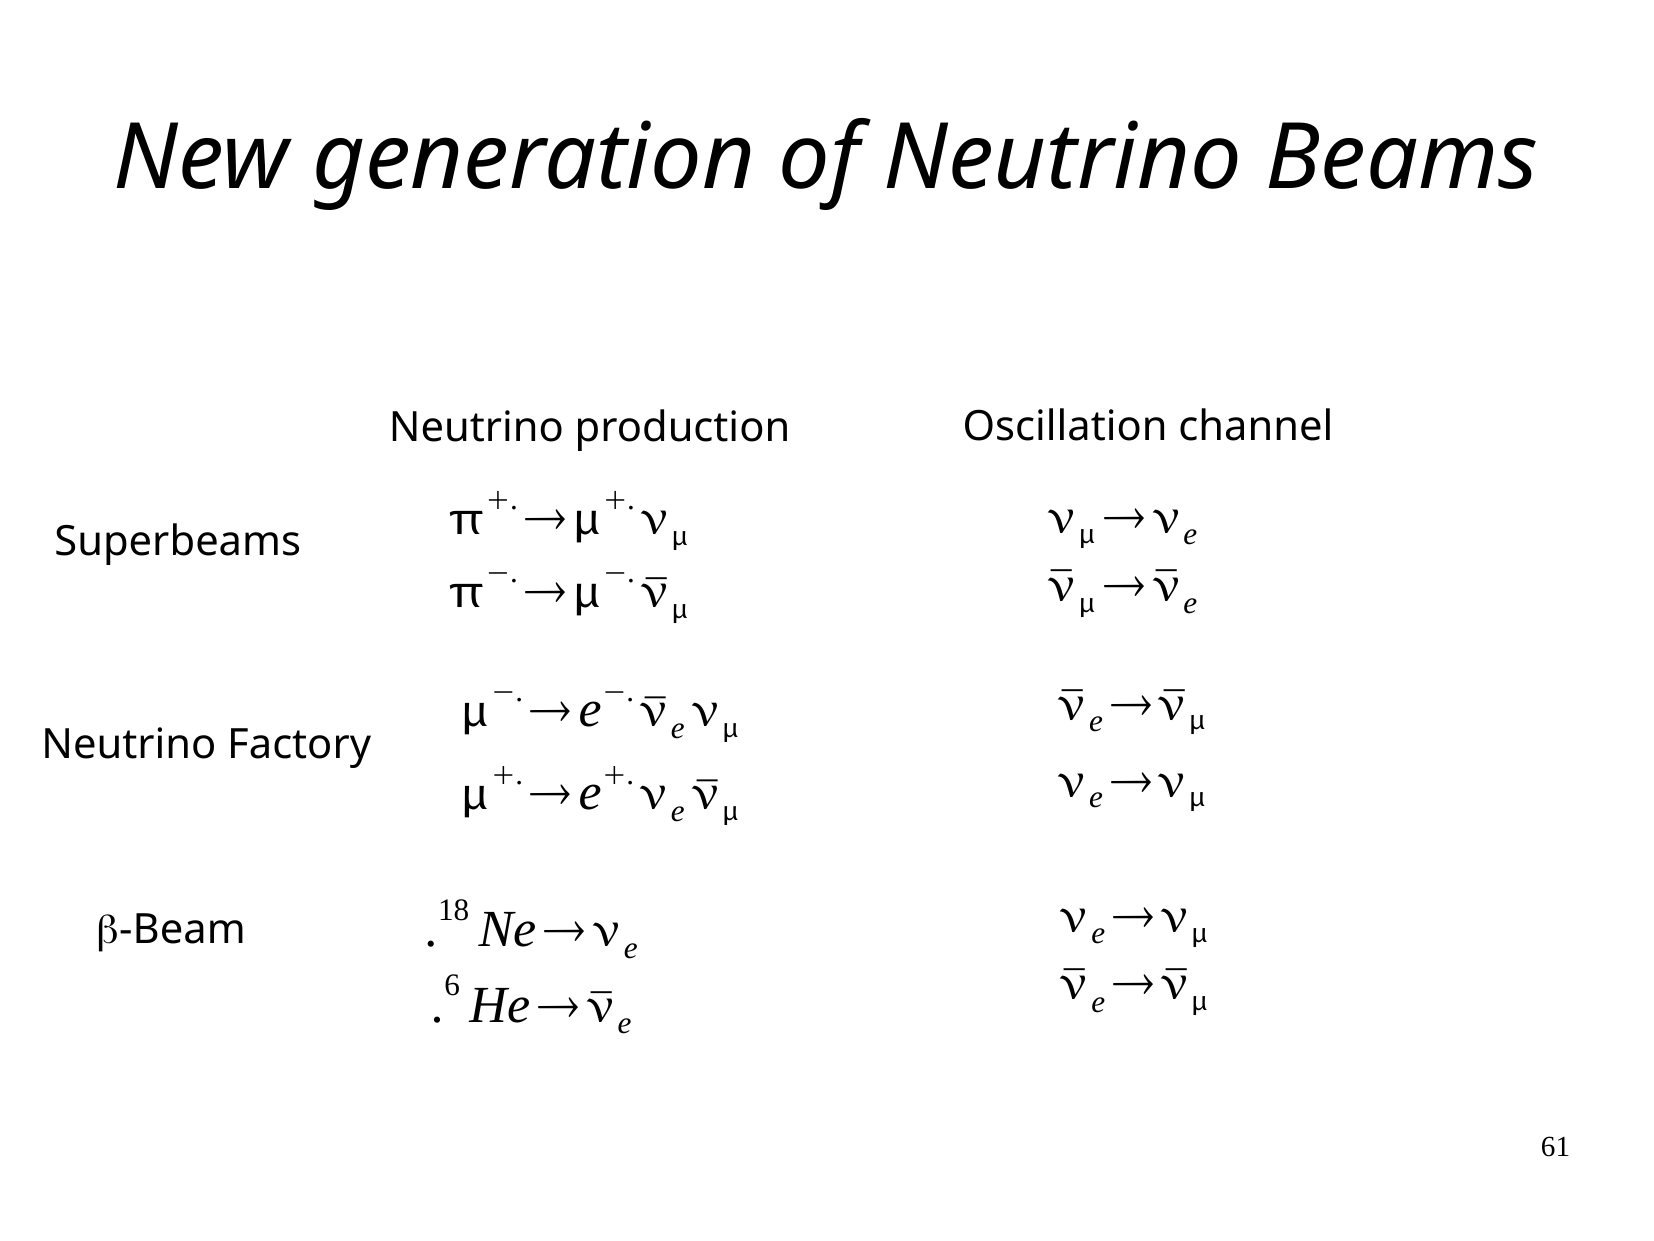

# New generation of Neutrino Beams
Oscillation channel
Neutrino production
Superbeams
Neutrino Factory
b-Beam
61